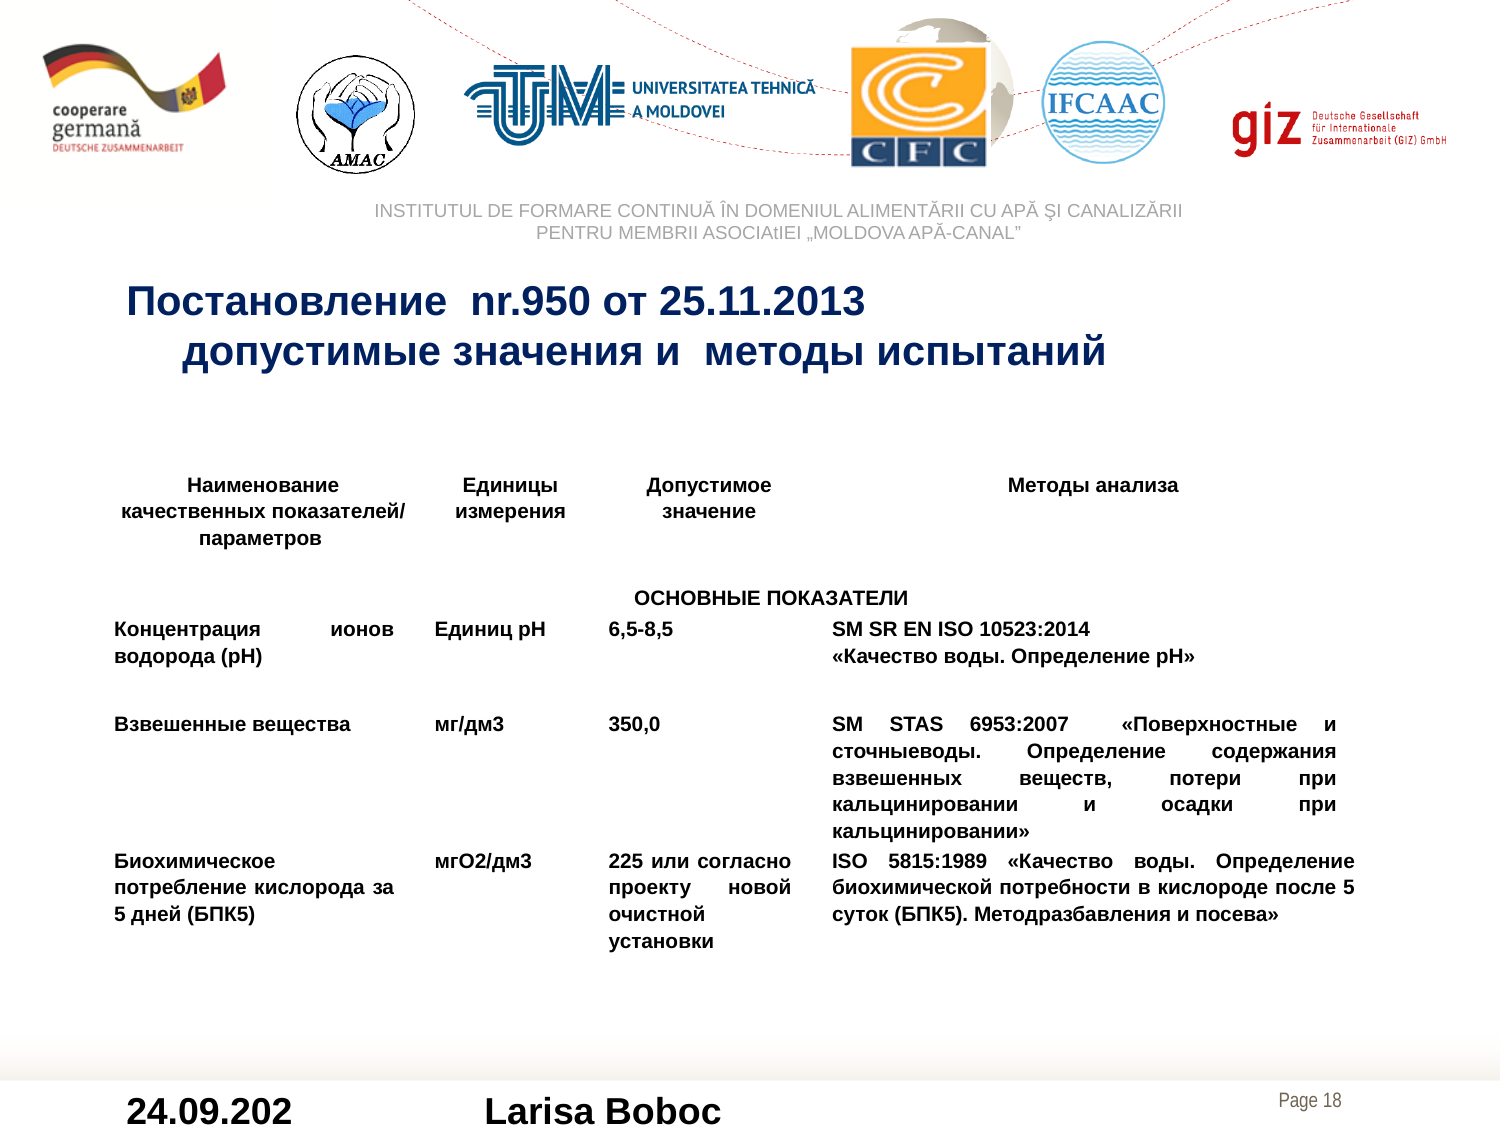

INSTITUTUL DE FORMARE CONTINUĂ ÎN DOMENIUL ALIMENTĂRII CU APĂ ŞI CANALIZĂRII
PENTRU MEMBRII ASOCIAtIEI „MOLDOVA APĂ-CANAL”
# Постановление nr.950 от 25.11.2013 допустимые значения и методы испытаний
| Наименование качественных показателей/ параметров | Единицы измерения | Допустимое значение | Методы анализа |
| --- | --- | --- | --- |
| ОСНОВНЫЕ ПОКАЗАТЕЛИ | | | |
| Концентрация ионов водорода (рН) | Единиц рН | 6,5-8,5 | SM SR EN ISO 10523:2014 «Качество воды. Определение pH» |
| Взвешенные вещества | мг/дм3 | 350,0 | SM STAS 6953:2007 «Поверхностные и сточныеводы. Определение содержания взвешенных веществ, потери при кальцинировании и осадки при кальцинировании» |
| Биохимическое потребление кислорода за 5 дней (БПК5) | мгО2/дм3 | 225 или согласно проекту новой очистной установки | ISO 5815:1989 «Качество воды. Определение биохимической потребности в кислороде после 5 суток (БПК5). Методразбавления и посева» |
Larisa Boboc